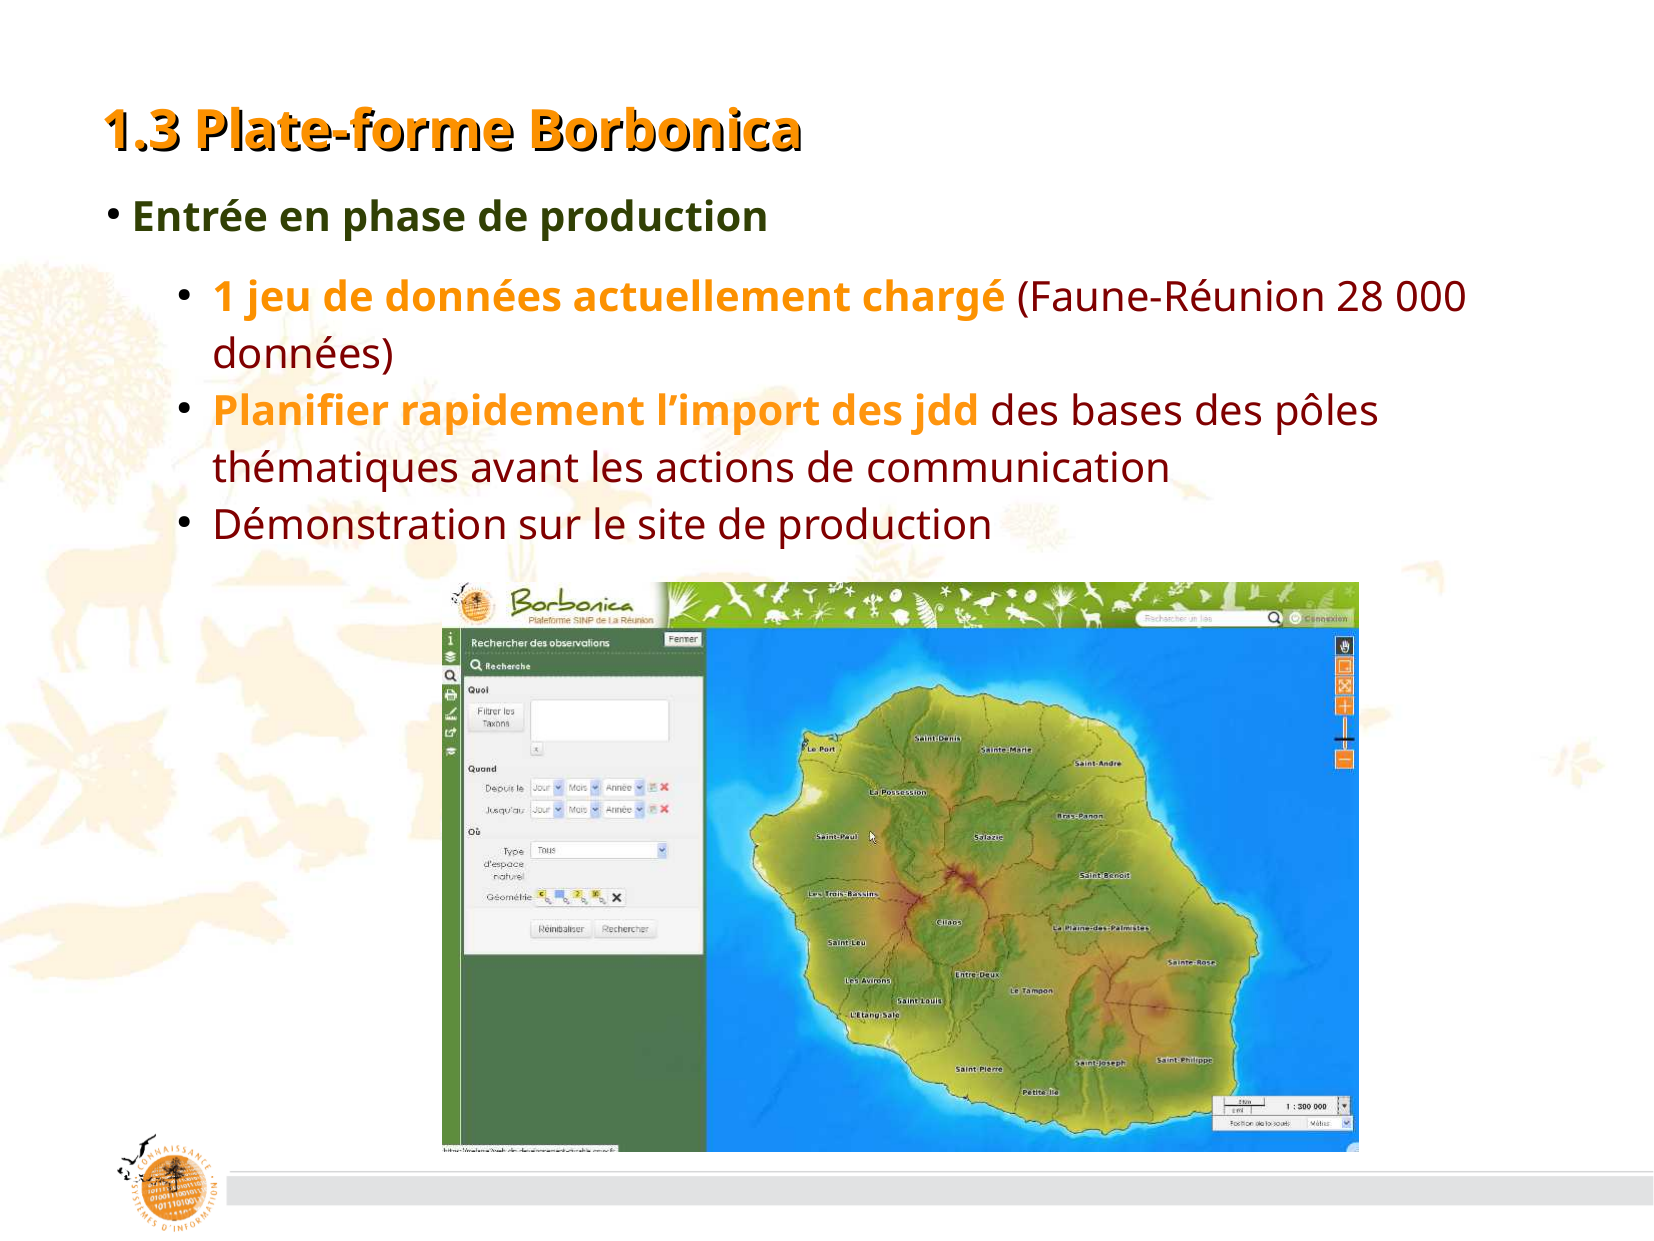

# 1.3 Plate-forme Borbonica
 Entrée en phase de production
1 jeu de données actuellement chargé (Faune-Réunion 28 000 données)
Planifier rapidement l’import des jdd des bases des pôles thématiques avant les actions de communication
Démonstration sur le site de production
GT ERC - 06/02/2015
10